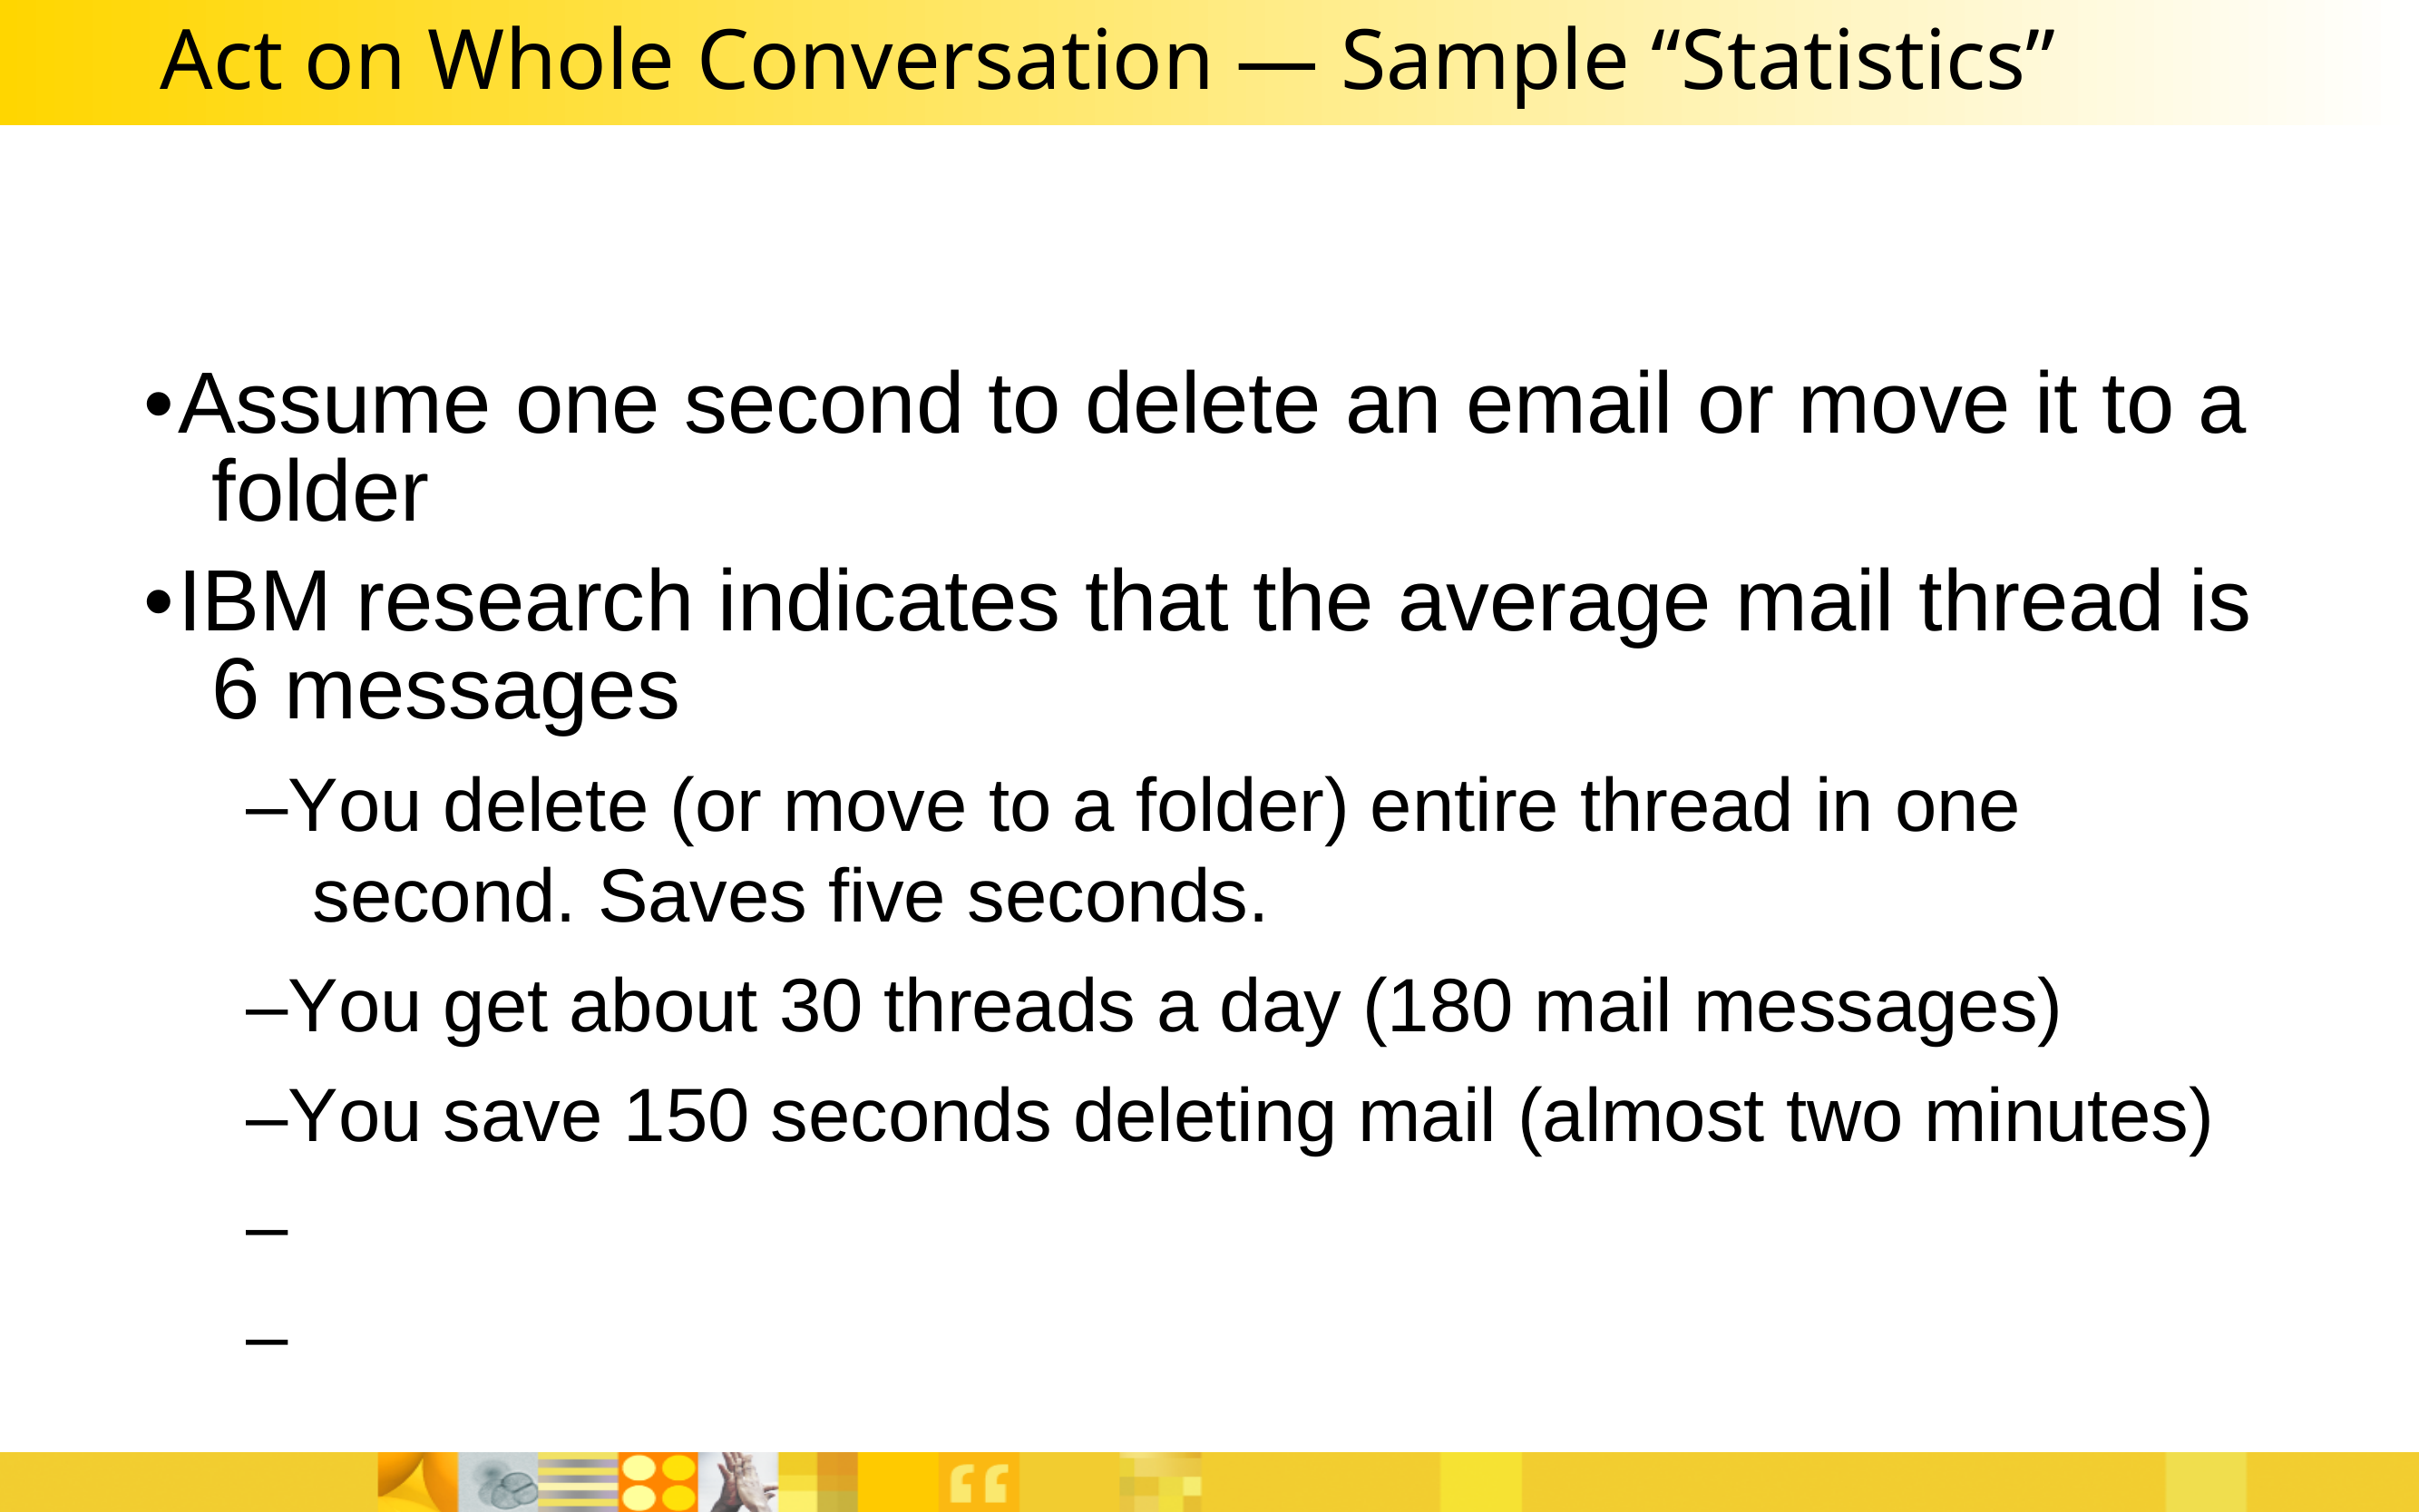

# Act on Whole Conversation — Sample “Statistics”
Assume one second to delete an email or move it to a folder
IBM research indicates that the average mail thread is 6 messages
You delete (or move to a folder) entire thread in one second. Saves five seconds.
You get about 30 threads a day (180 mail messages)
You save 150 seconds deleting mail (almost two minutes)